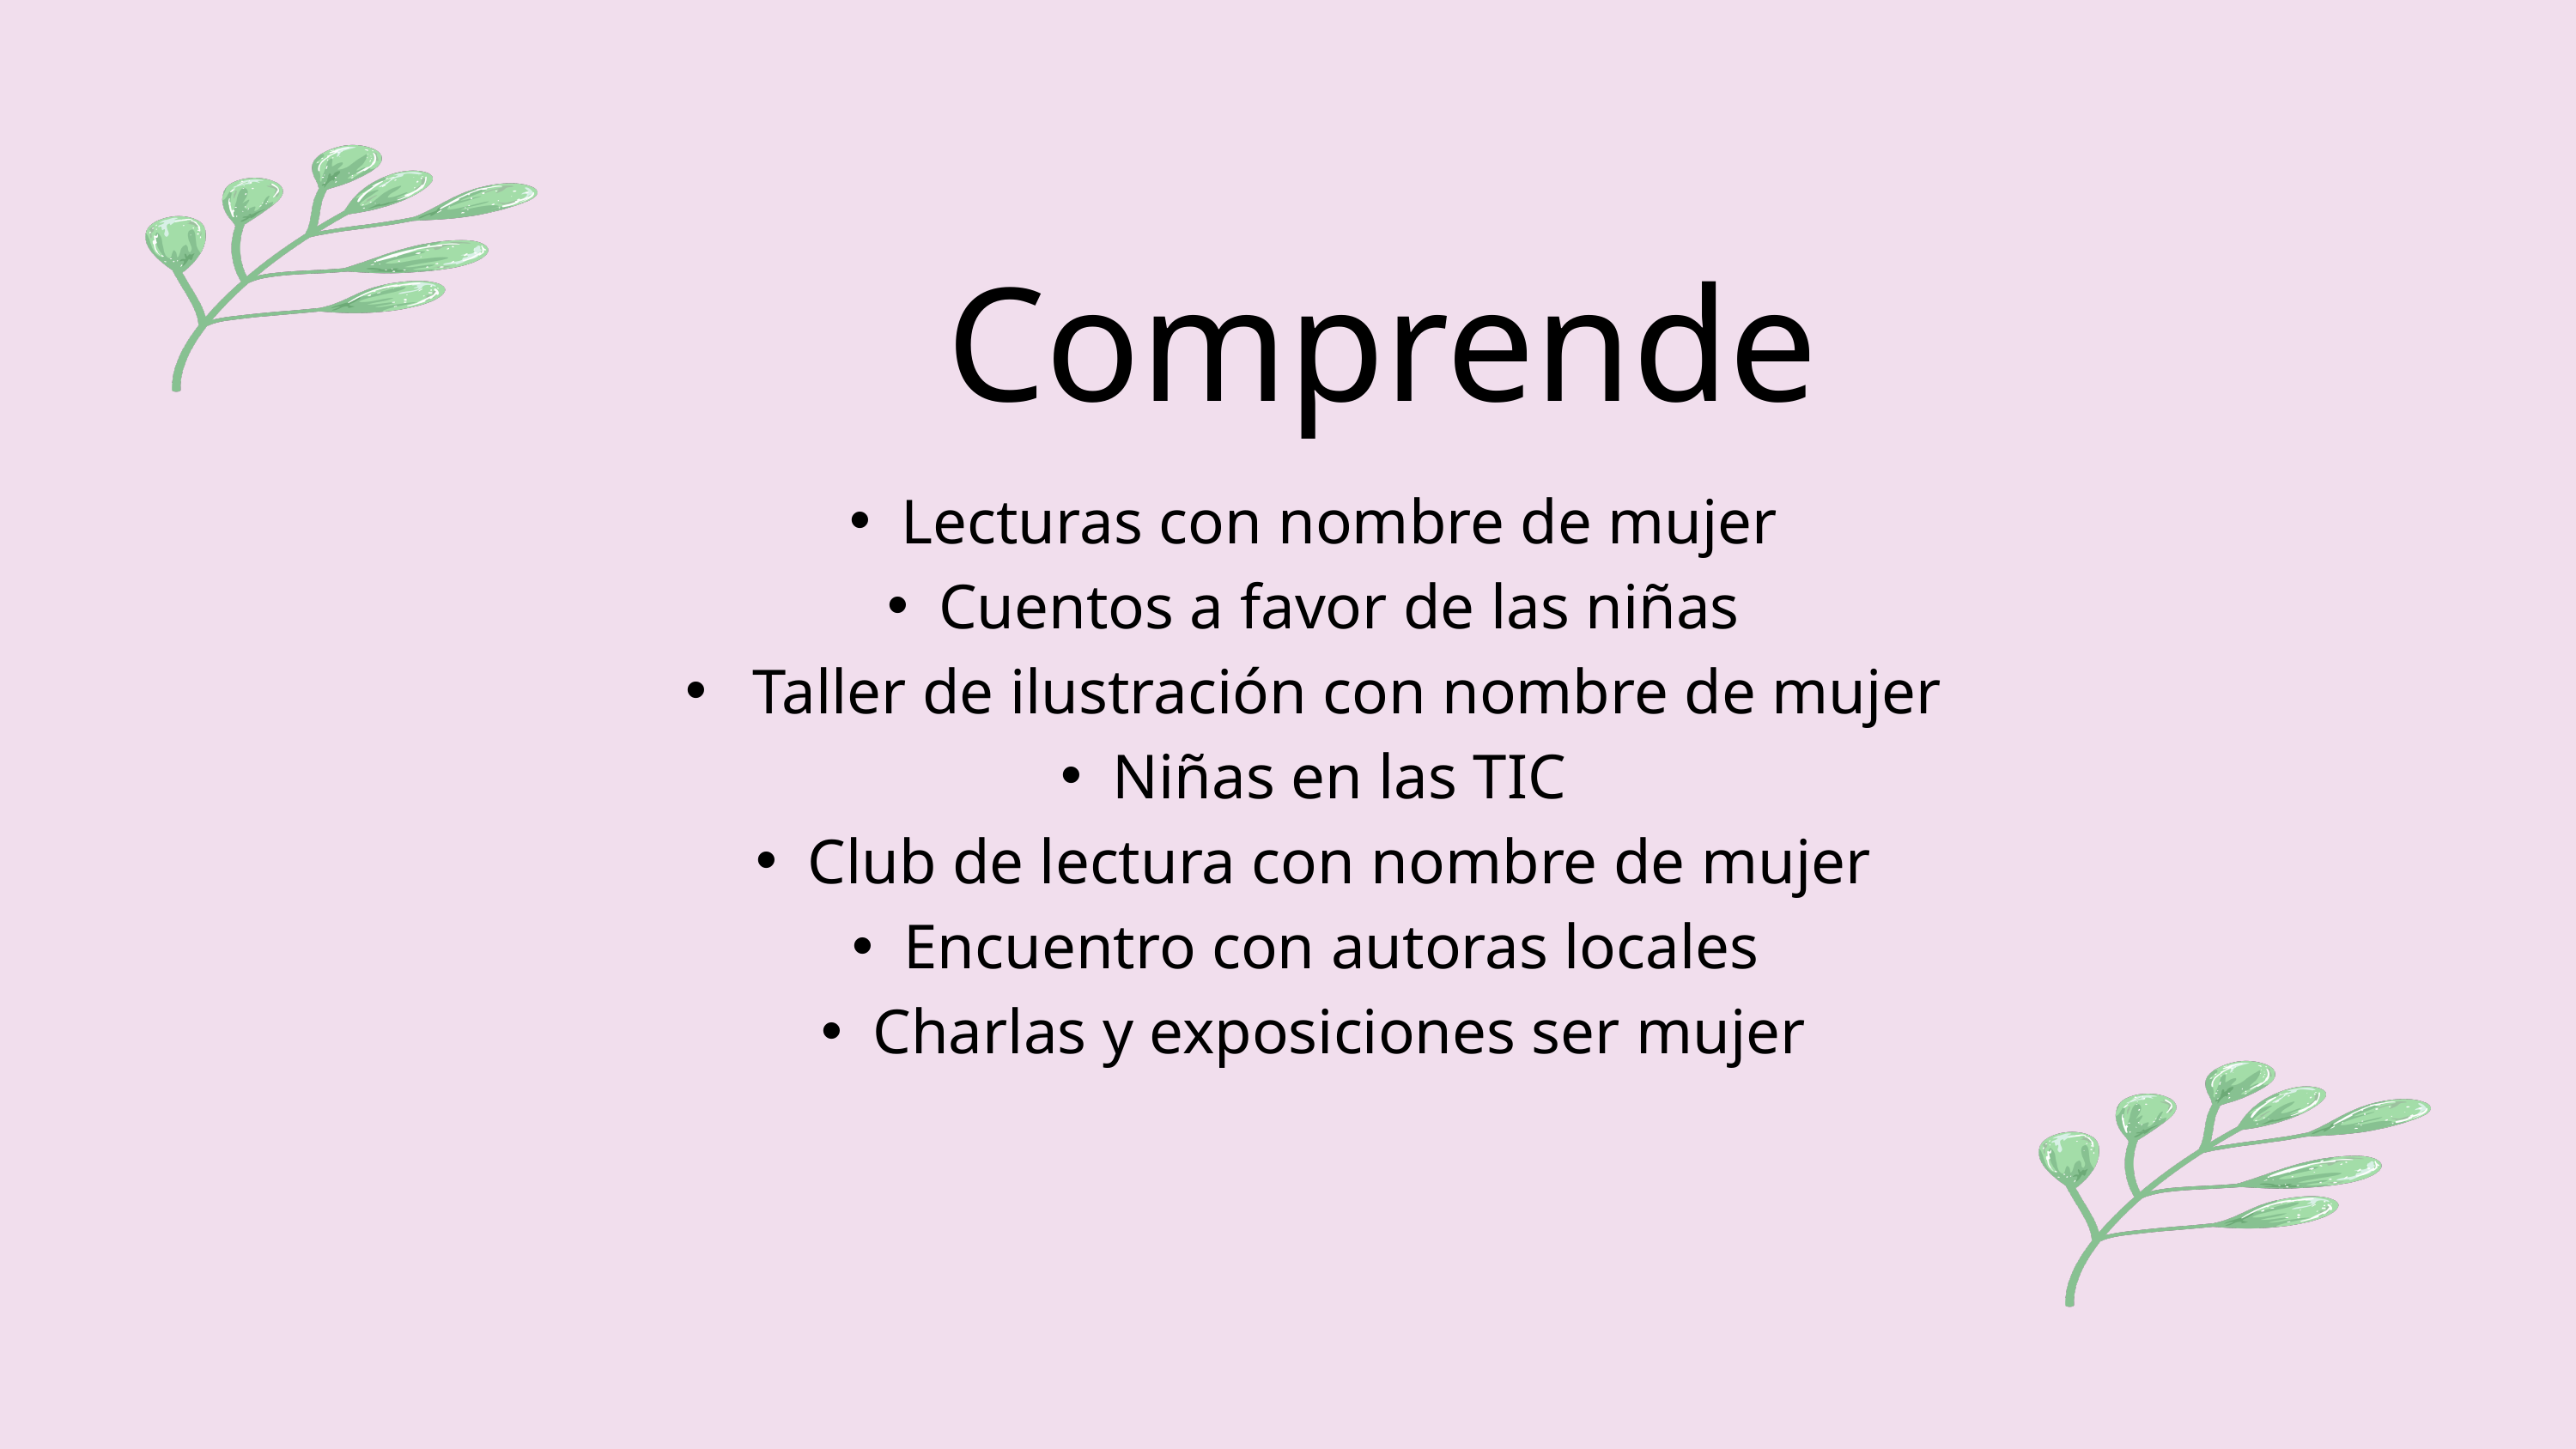

Comprende
Lecturas con nombre de mujer
Cuentos a favor de las niñas
 Taller de ilustración con nombre de mujer
Niñas en las TIC
Club de lectura con nombre de mujer
Encuentro con autoras locales
Charlas y exposiciones ser mujer